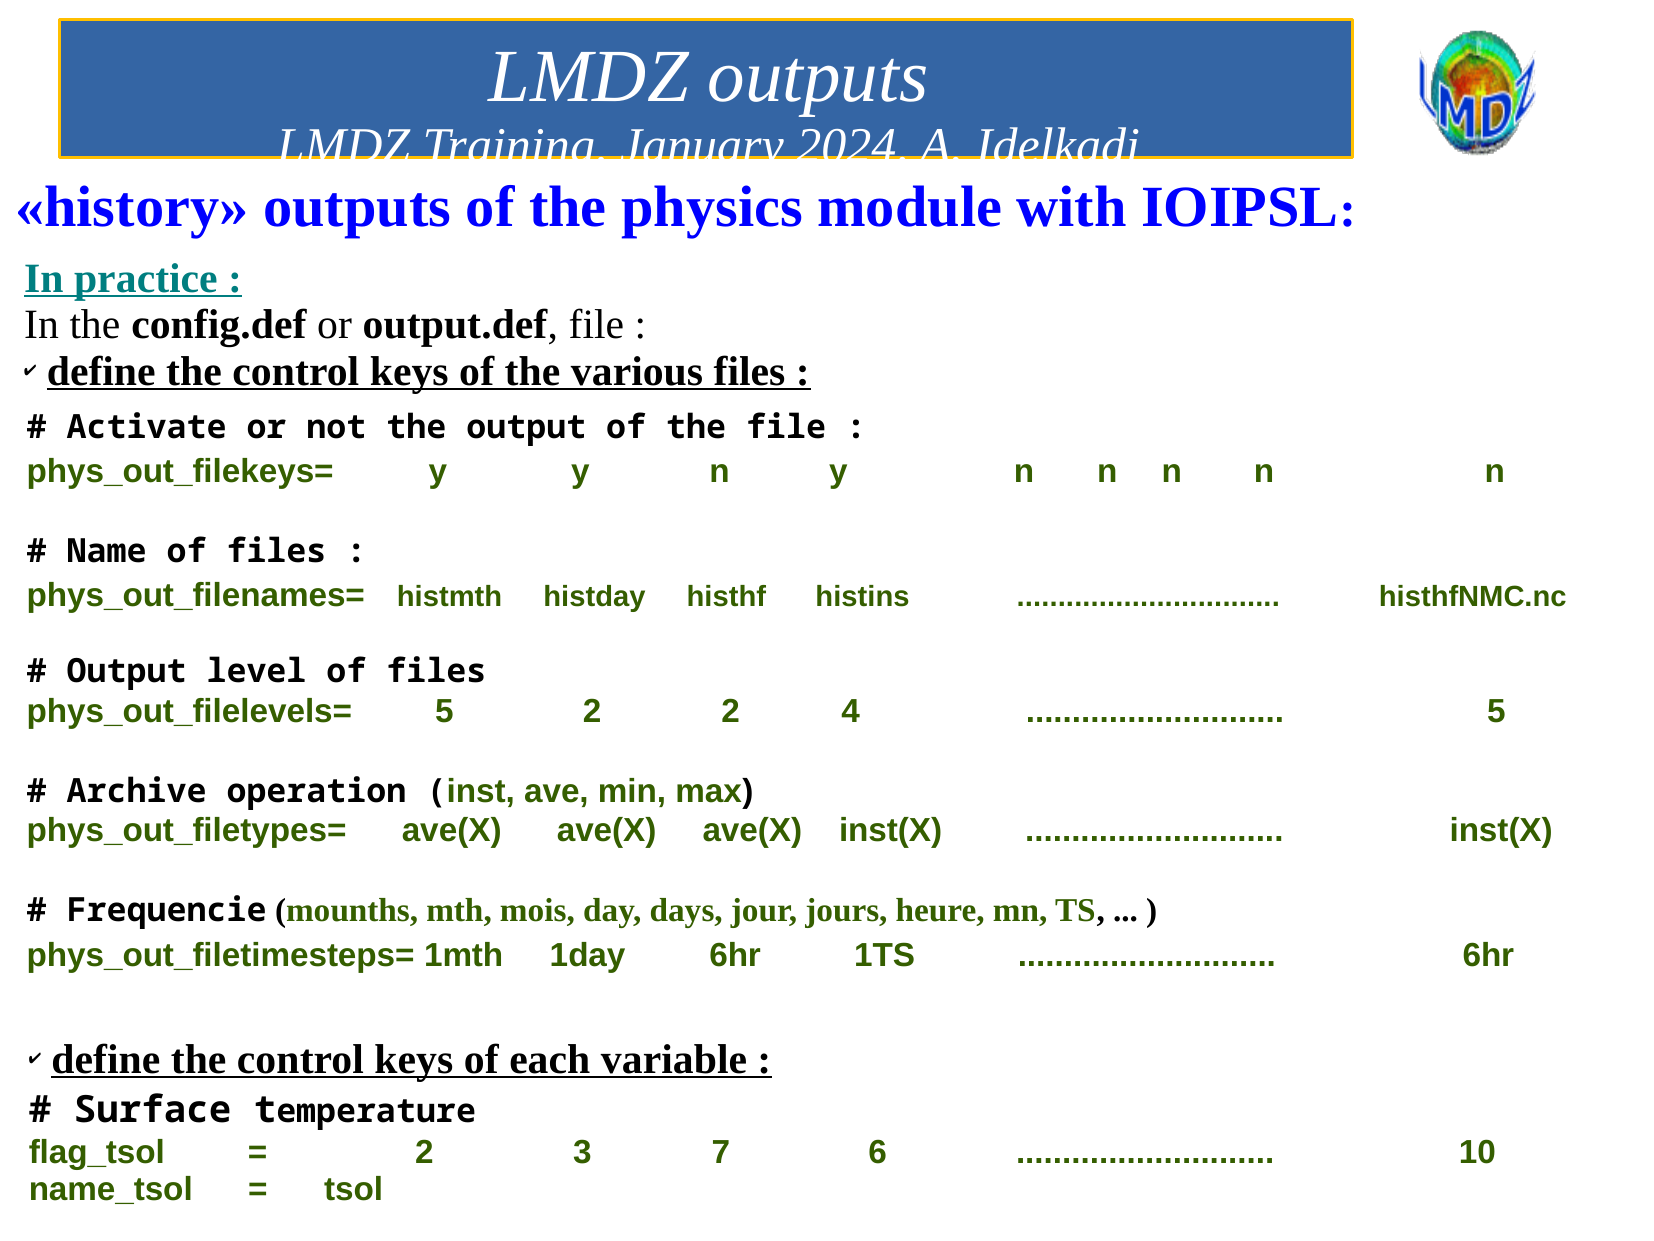

LMDZ outputs
LMDZ Training, January 2024, A. Idelkadi
«history» outputs of the physics module with IOIPSL:
In practice :
In the config.def or output.def, file :
 define the control keys of the various files :
# Activate or not the output of the file :
phys_out_filekeys= y	 y	 n	 y	 n	 n	 n	 n	 n
# Name of files :
phys_out_filenames= histmth histday histhf histins ................................ histhfNMC.nc
# Output level of files
phys_out_filelevels= 5 2 2 4 ............................ 5
# Archive operation (inst, ave, min, max)
phys_out_filetypes= ave(X) ave(X) ave(X) inst(X) ............................ inst(X)
# Frequencie (mounths, mth, mois, day, days, jour, jours, heure, mn, TS, ... )
phys_out_filetimesteps= 1mth 1day 6hr 1TS ............................ 6hr
 define the control keys of each variable :
# Surface temperature
flag_tsol = 2	 3	 7	 6	 ............................ 10
name_tsol = 	tsol